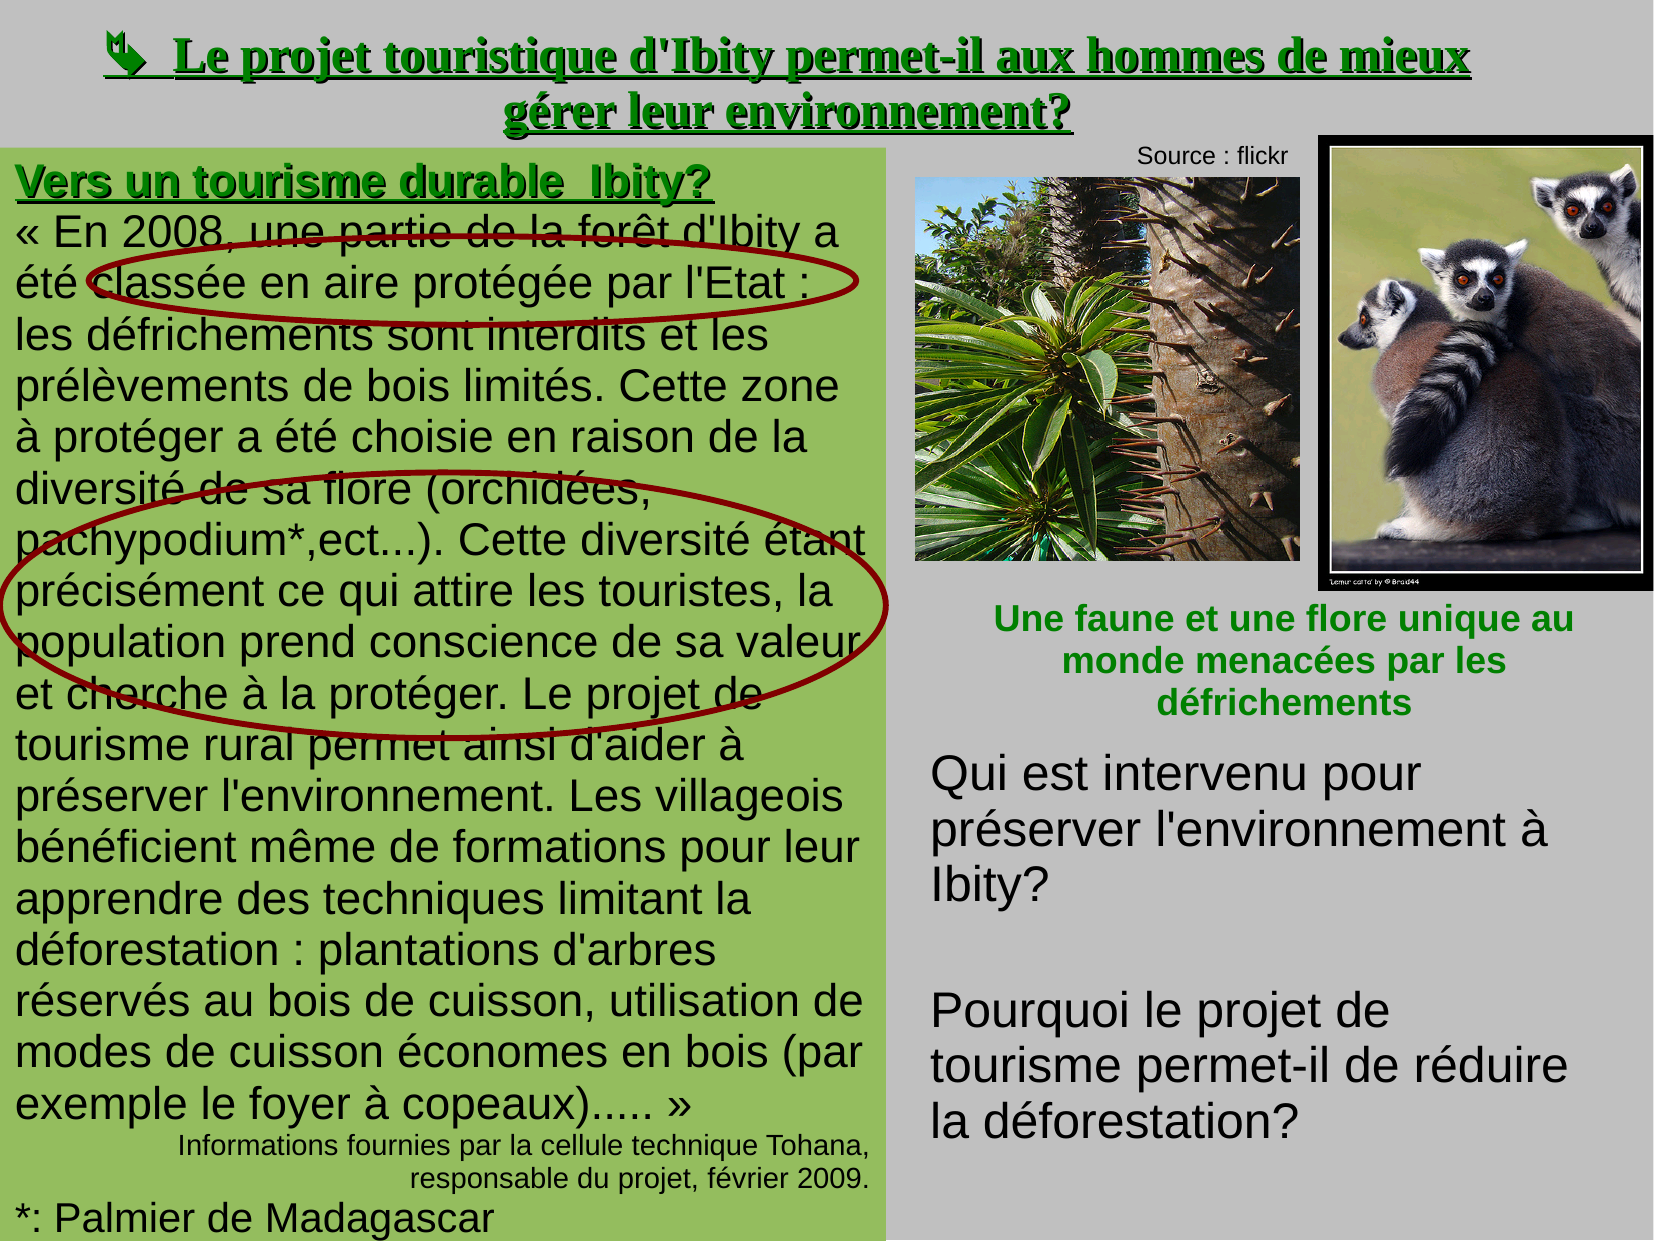

 Le projet touristique d'Ibity permet-il aux hommes de mieux gérer leur environnement?
Source : flickr
Vers un tourisme durable Ibity?
« En 2008, une partie de la forêt d'Ibity a été classée en aire protégée par l'Etat : les défrichements sont interdits et les prélèvements de bois limités. Cette zone à protéger a été choisie en raison de la diversité de sa flore (orchidées, pachypodium*,ect...). Cette diversité étant précisément ce qui attire les touristes, la population prend conscience de sa valeur et cherche à la protéger. Le projet de tourisme rural permet ainsi d'aider à préserver l'environnement. Les villageois bénéficient même de formations pour leur apprendre des techniques limitant la déforestation : plantations d'arbres réservés au bois de cuisson, utilisation de modes de cuisson économes en bois (par exemple le foyer à copeaux)..... »
Informations fournies par la cellule technique Tohana, responsable du projet, février 2009.
*: Palmier de Madagascar
Une faune et une flore unique au monde menacées par les défrichements
Qui est intervenu pour préserver l'environnement à Ibity?
Pourquoi le projet de tourisme permet-il de réduire la déforestation?